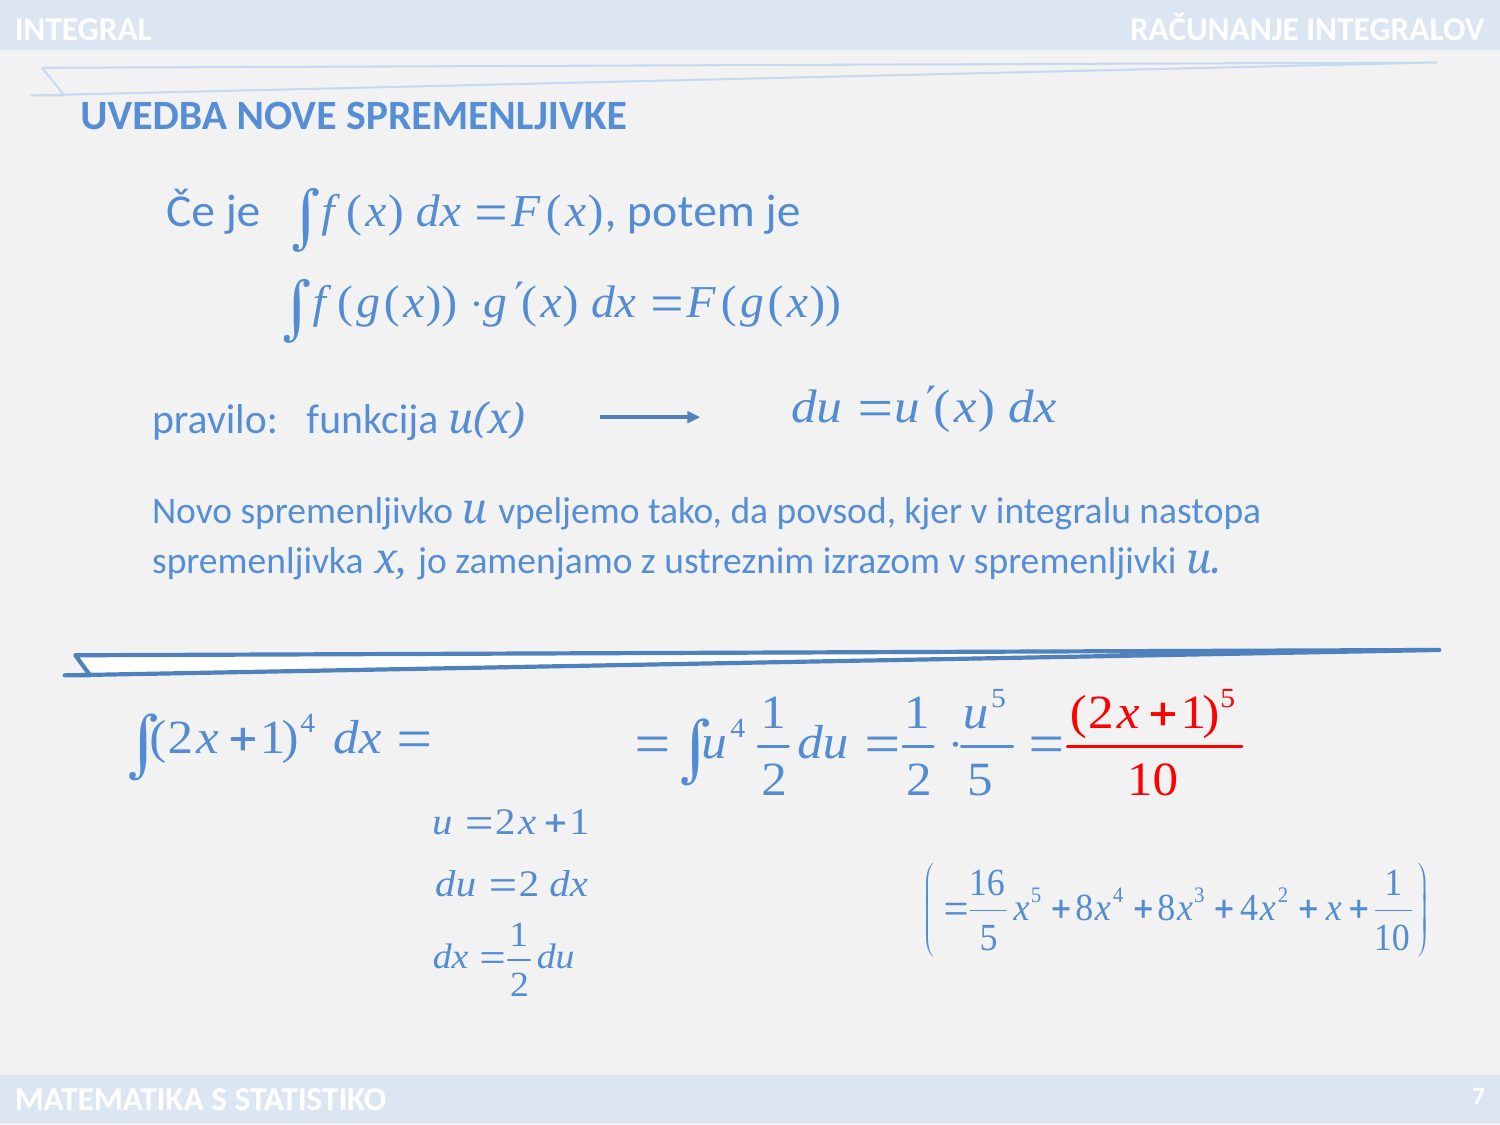

INTEGRAL
RAČUNANJE INTEGRALOV
UVEDBA NOVE SPREMENLJIVKE
pravilo: funkcija u(x)
Novo spremenljivko u vpeljemo tako, da povsod, kjer v integralu nastopa spremenljivka x, jo zamenjamo z ustreznim izrazom v spremenljivki u.
MATEMATIKA S STATISTIKO